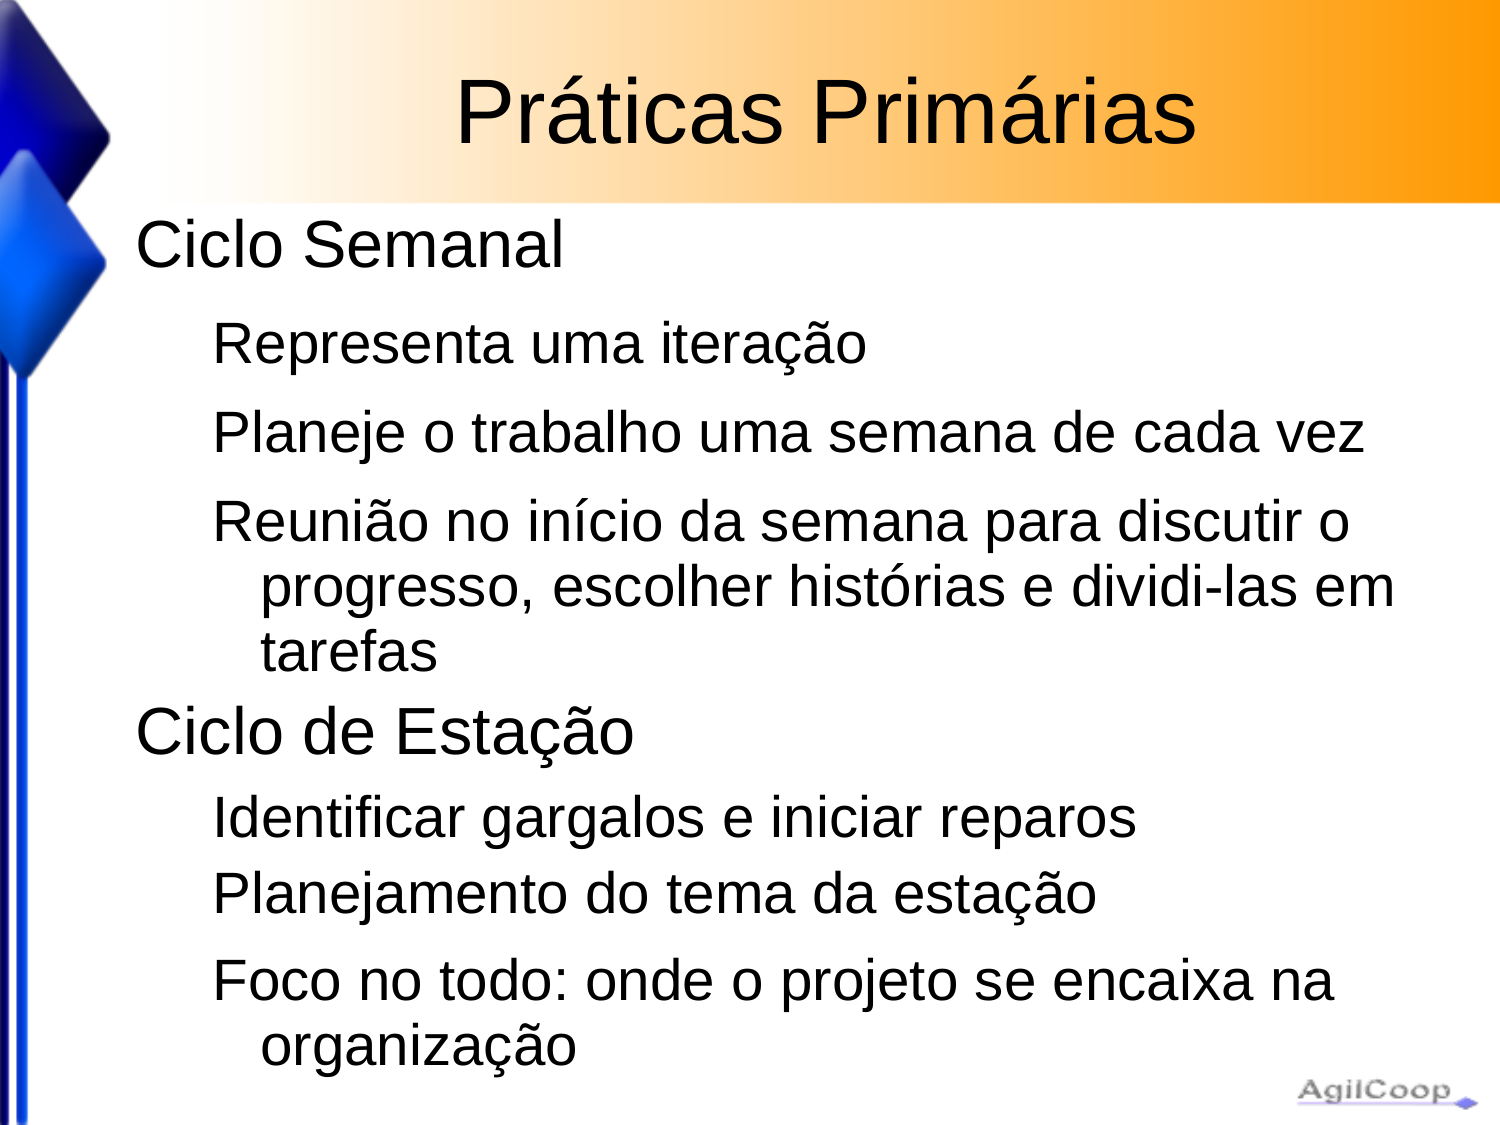

# Práticas Primárias
Ciclo Semanal
Representa uma iteração
Planeje o trabalho uma semana de cada vez
Reunião no início da semana para discutir o progresso, escolher histórias e dividi-las em tarefas
Ciclo de Estação
Identificar gargalos e iniciar reparos
Planejamento do tema da estação
Foco no todo: onde o projeto se encaixa na organização
Copyleft AgilCoop 2007
47